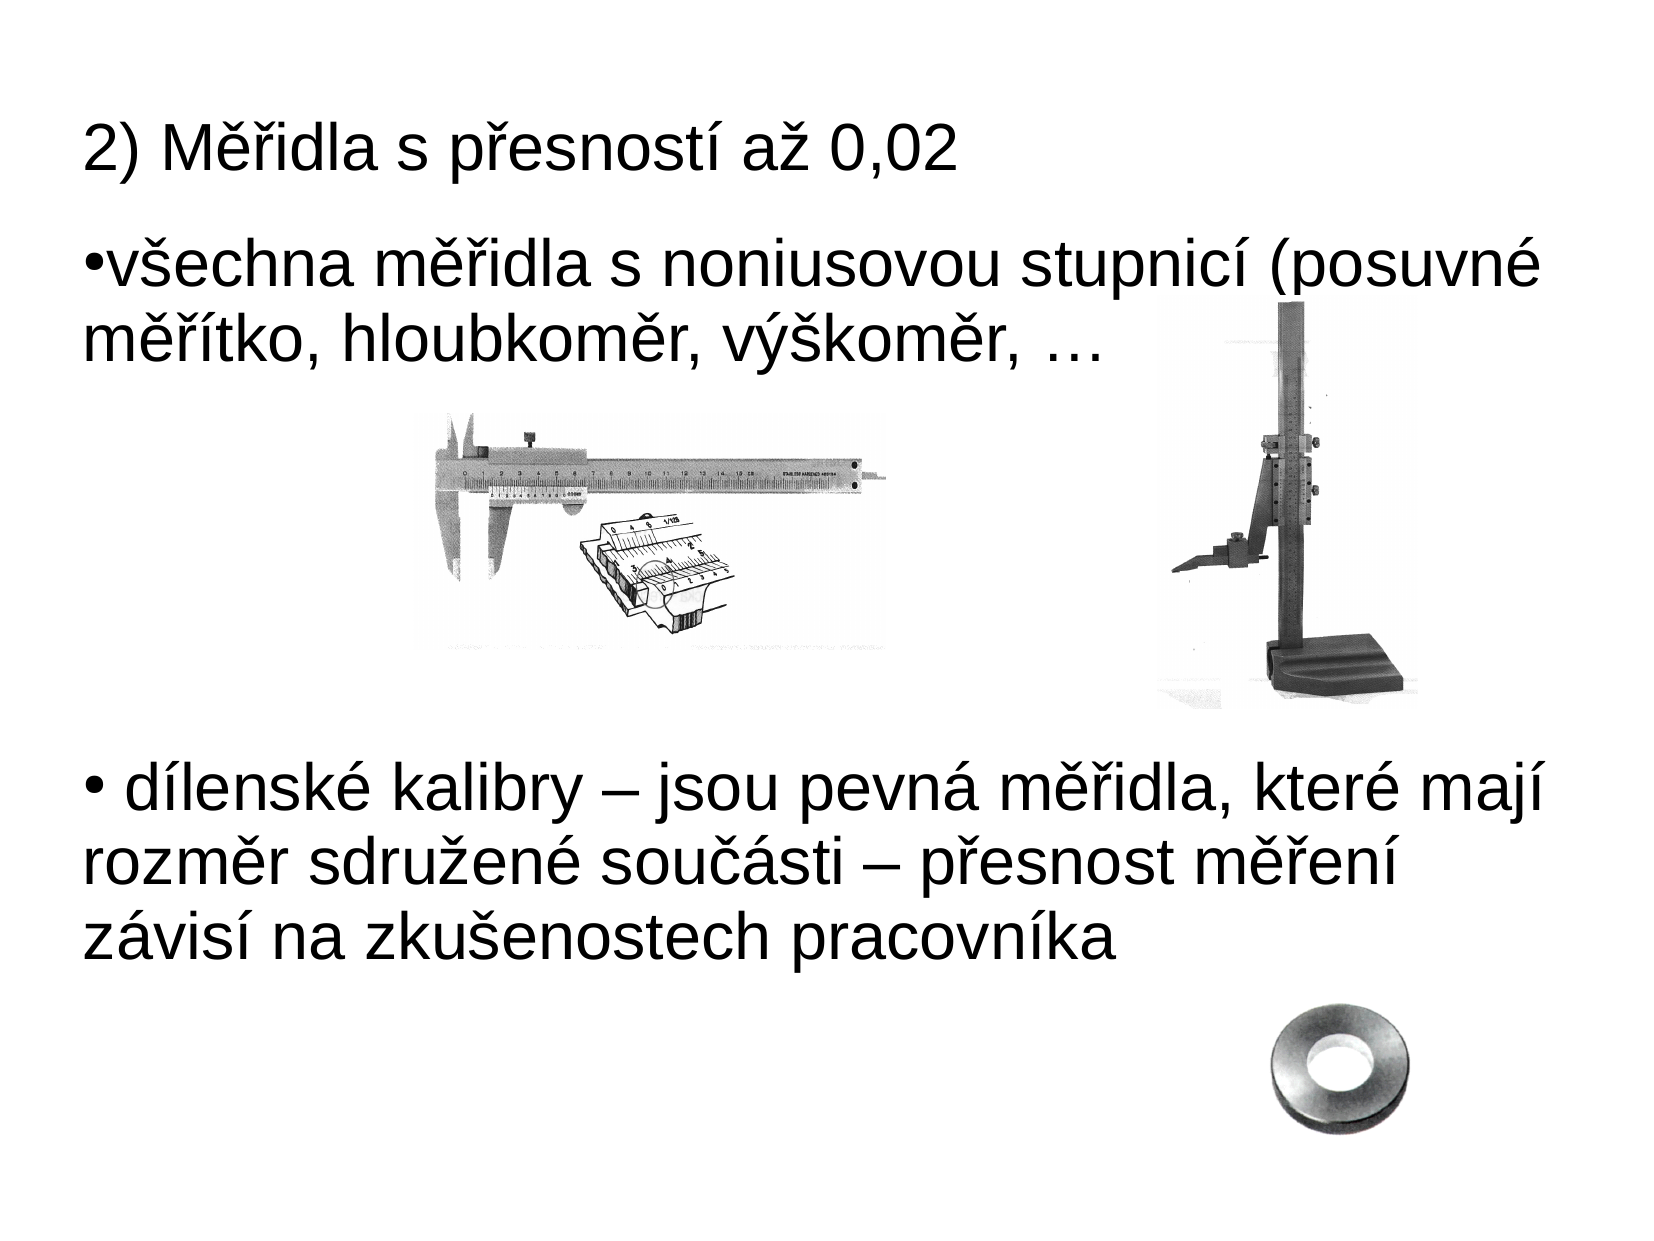

# 2) Měřidla s přesností až 0,02
všechna měřidla s noniusovou stupnicí (posuvné měřítko, hloubkoměr, výškoměr, …
 dílenské kalibry – jsou pevná měřidla, které mají rozměr sdružené součásti – přesnost měření závisí na zkušenostech pracovníka